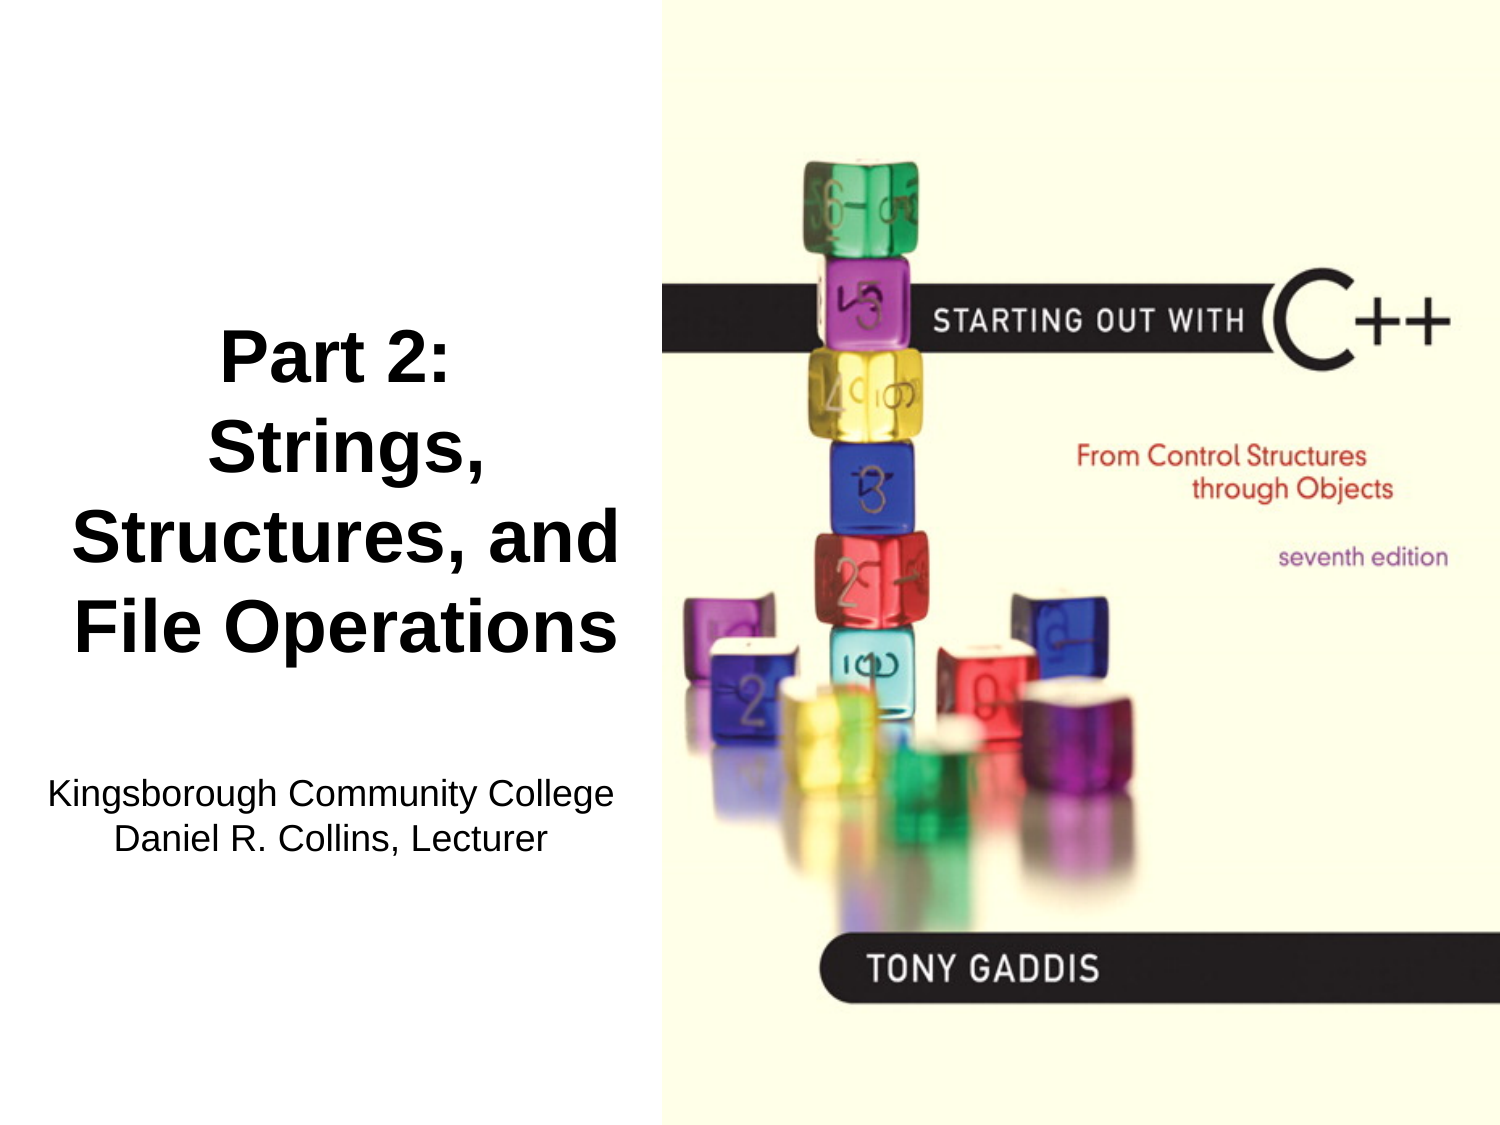

Part 2:
Strings, Structures, and File Operations
Kingsborough Community College
Daniel R. Collins, Lecturer